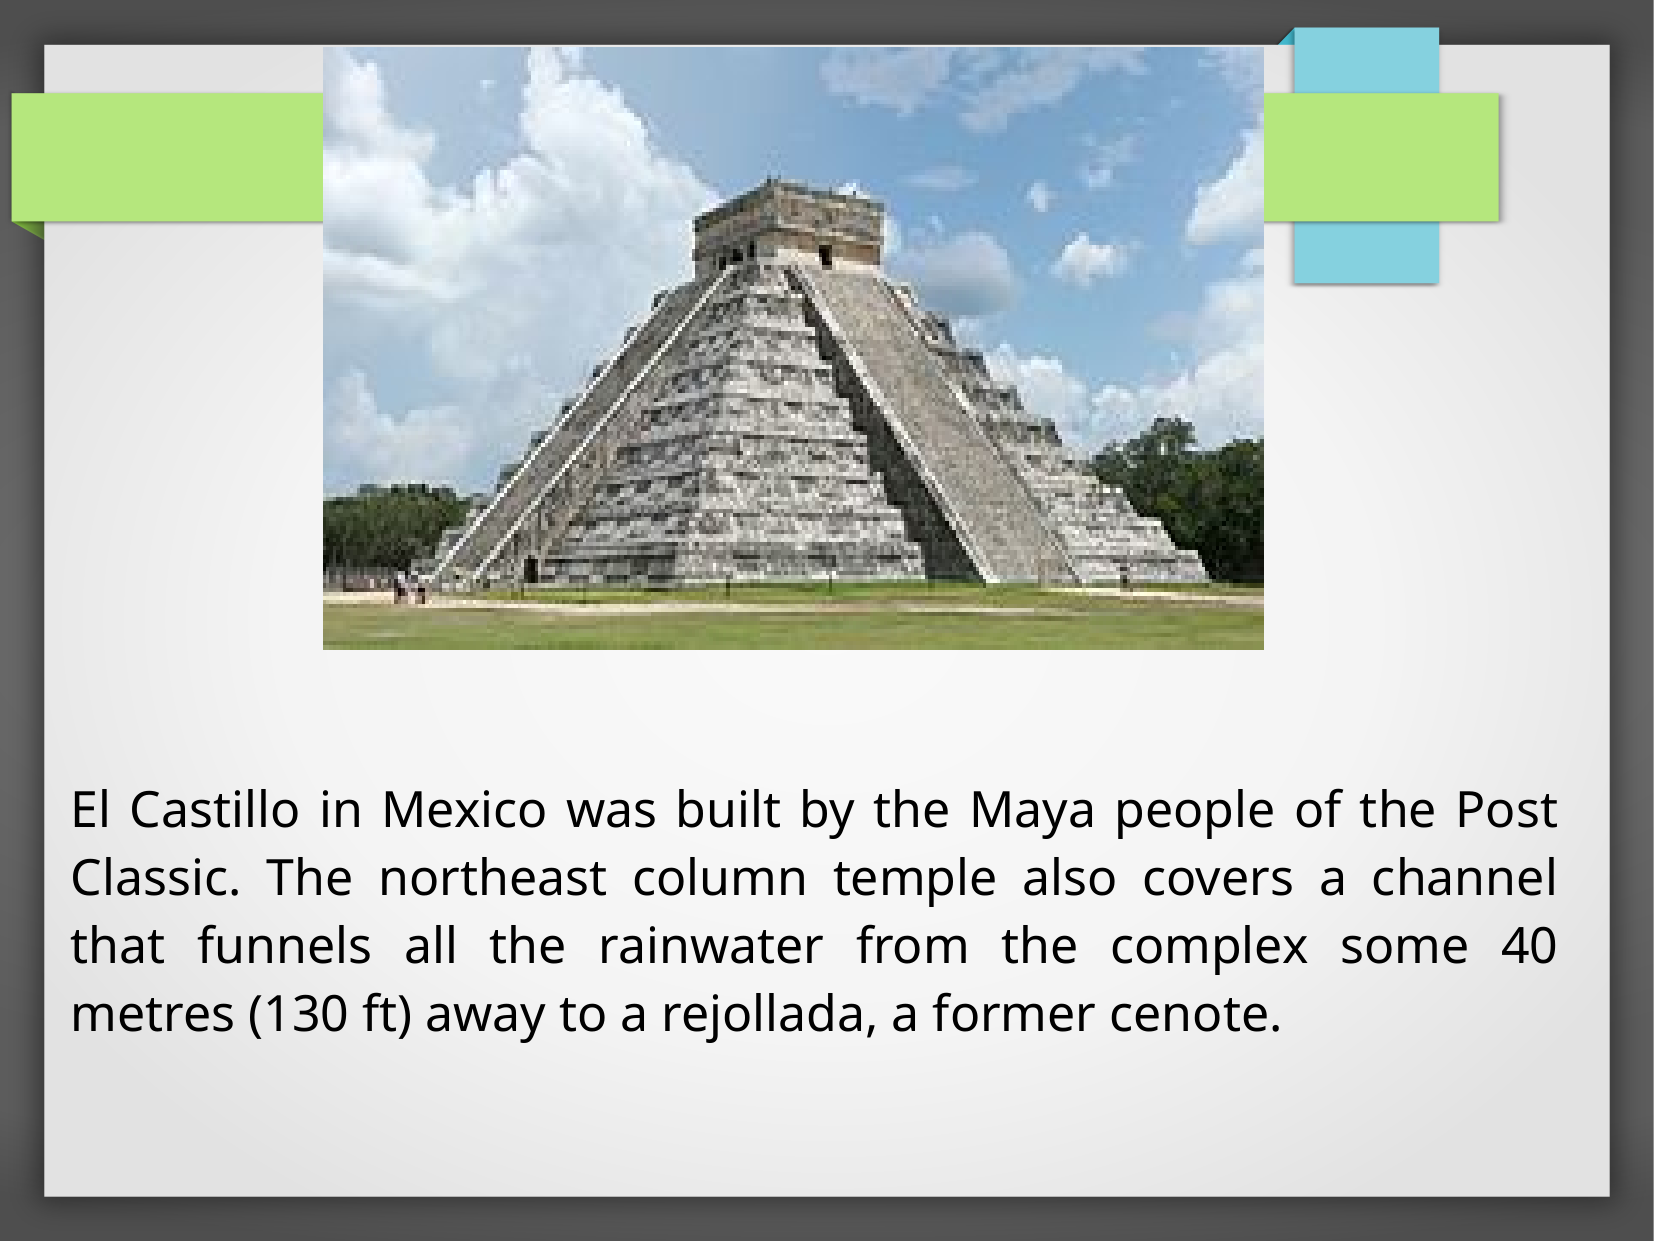

# El Castillo in Mexico was built by the Maya people of the Post Classic. The northeast column temple also covers a channel that funnels all the rainwater from the complex some 40 metres (130 ft) away to a rejollada, a former cenote.